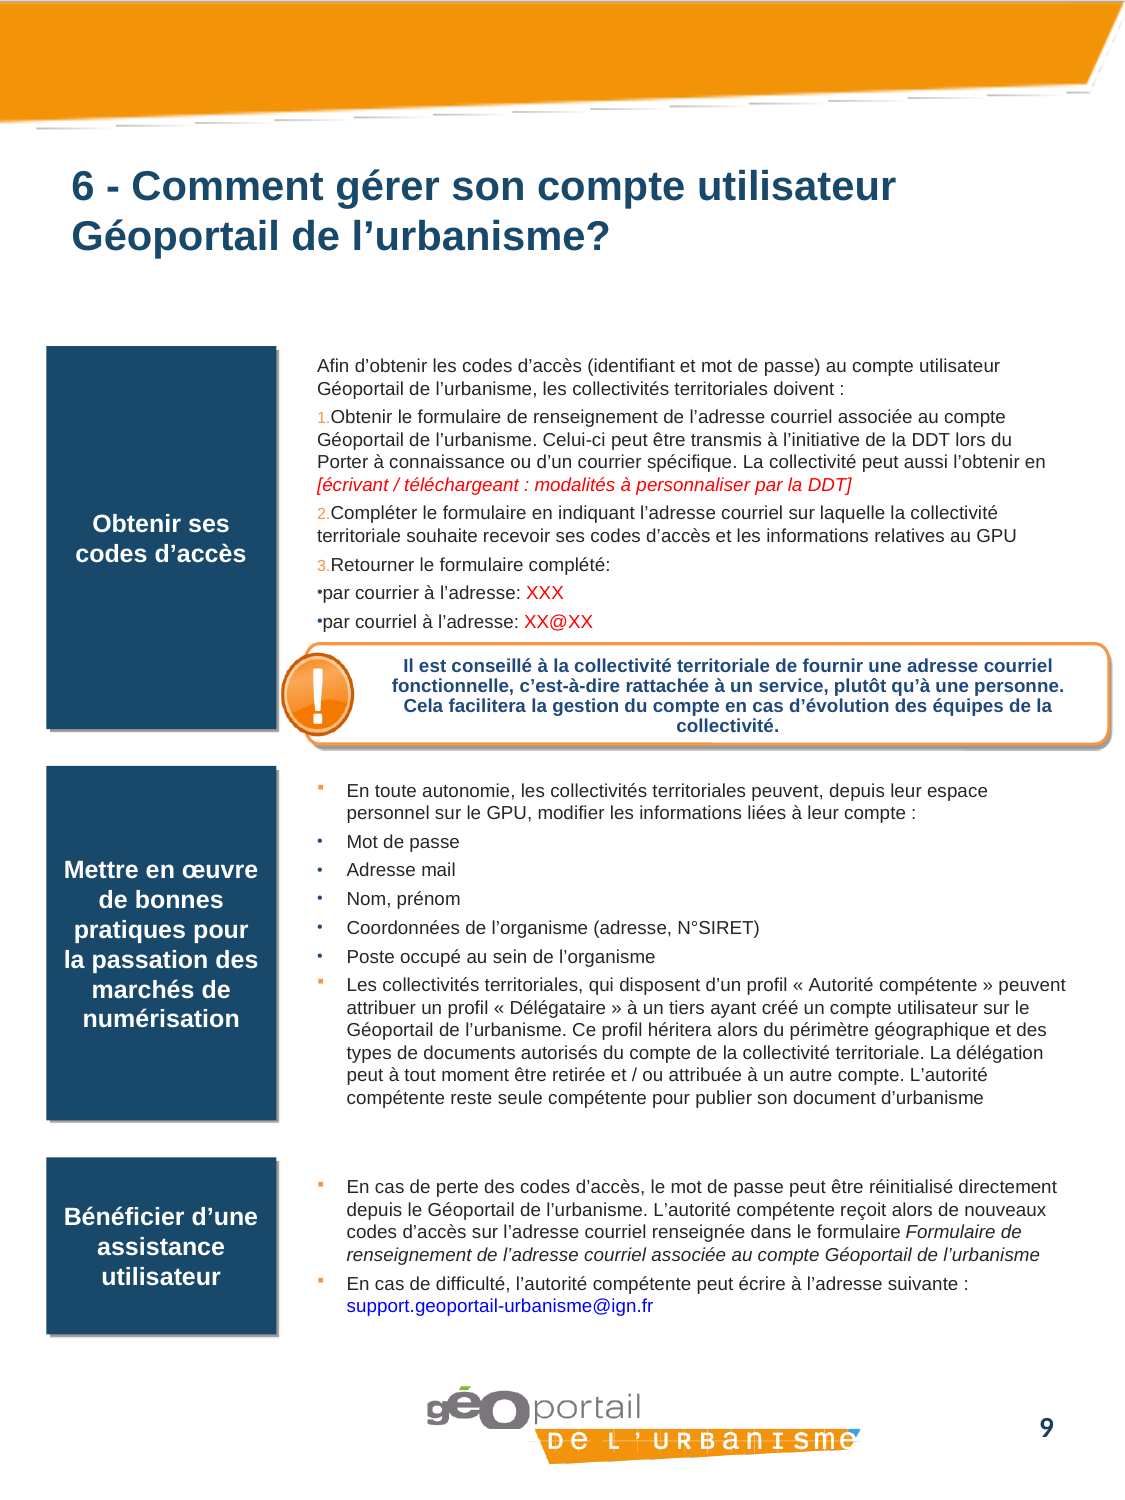

# 6 - Comment gérer son compte utilisateur Géoportail de l’urbanisme?
Obtenir ses codes d’accès
Afin d’obtenir les codes d’accès (identifiant et mot de passe) au compte utilisateur Géoportail de l’urbanisme, les collectivités territoriales doivent :
Obtenir le formulaire de renseignement de l’adresse courriel associée au compte Géoportail de l’urbanisme. Celui-ci peut être transmis à l’initiative de la DDT lors du Porter à connaissance ou d’un courrier spécifique. La collectivité peut aussi l’obtenir en [écrivant / téléchargeant : modalités à personnaliser par la DDT]
Compléter le formulaire en indiquant l’adresse courriel sur laquelle la collectivité territoriale souhaite recevoir ses codes d’accès et les informations relatives au GPU
Retourner le formulaire complété:
par courrier à l’adresse: XXX
par courriel à l’adresse: XX@XX
Il est conseillé à la collectivité territoriale de fournir une adresse courriel fonctionnelle, c’est-à-dire rattachée à un service, plutôt qu’à une personne.
Cela facilitera la gestion du compte en cas d’évolution des équipes de la collectivité.
Mettre en œuvre de bonnes pratiques pour la passation des marchés de numérisation
En toute autonomie, les collectivités territoriales peuvent, depuis leur espace personnel sur le GPU, modifier les informations liées à leur compte :
Mot de passe
Adresse mail
Nom, prénom
Coordonnées de l’organisme (adresse, N°SIRET)
Poste occupé au sein de l’organisme
Les collectivités territoriales, qui disposent d’un profil « Autorité compétente » peuvent attribuer un profil « Délégataire » à un tiers ayant créé un compte utilisateur sur le Géoportail de l’urbanisme. Ce profil héritera alors du périmètre géographique et des types de documents autorisés du compte de la collectivité territoriale. La délégation peut à tout moment être retirée et / ou attribuée à un autre compte. L’autorité compétente reste seule compétente pour publier son document d’urbanisme
Bénéficier d’une assistance utilisateur
En cas de perte des codes d’accès, le mot de passe peut être réinitialisé directement depuis le Géoportail de l’urbanisme. L’autorité compétente reçoit alors de nouveaux codes d’accès sur l’adresse courriel renseignée dans le formulaire Formulaire de renseignement de l’adresse courriel associée au compte Géoportail de l’urbanisme
En cas de difficulté, l’autorité compétente peut écrire à l’adresse suivante : support.geoportail-urbanisme@ign.fr